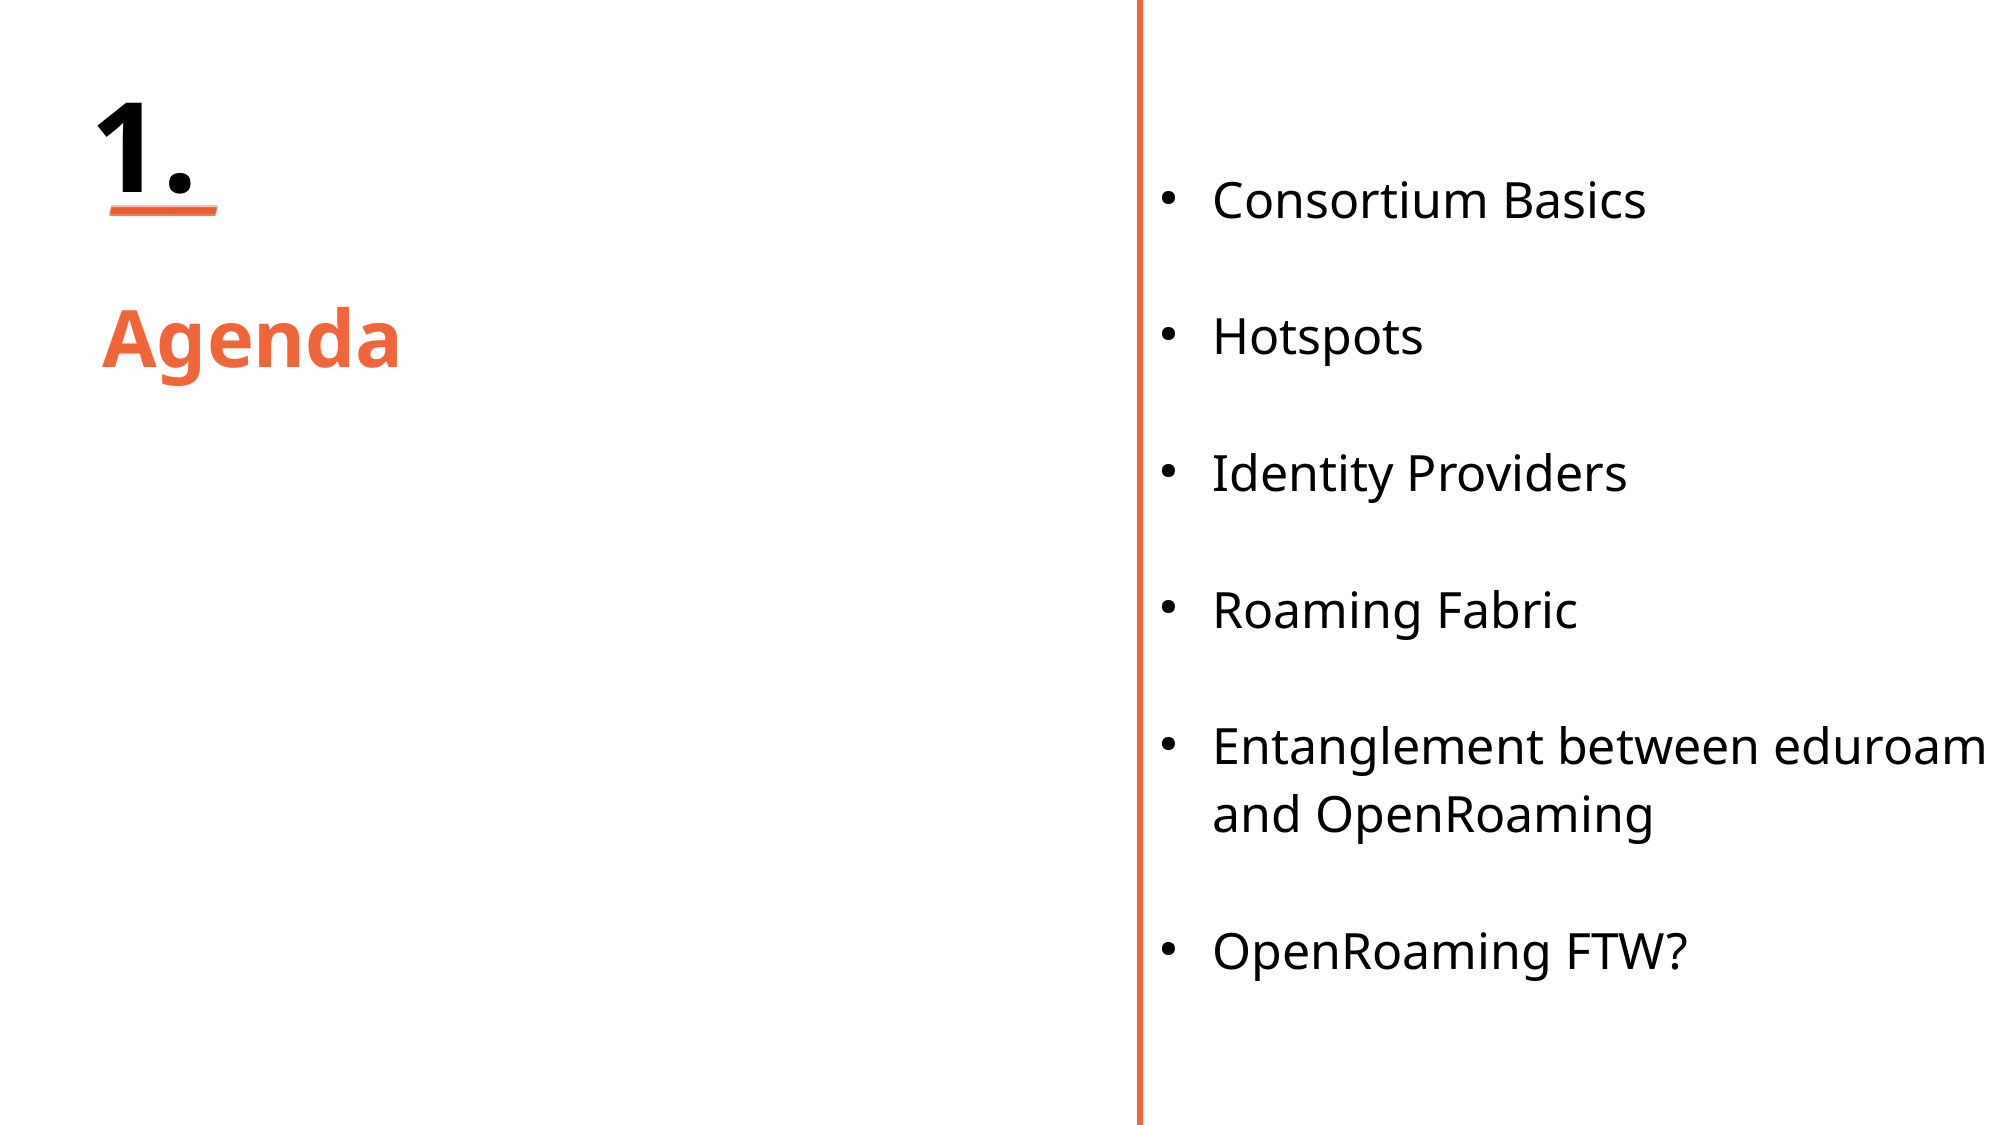

1.
# Consortium Basics
Hotspots
Identity Providers
Roaming Fabric
Entanglement between eduroam and OpenRoaming
OpenRoaming FTW?
Agenda